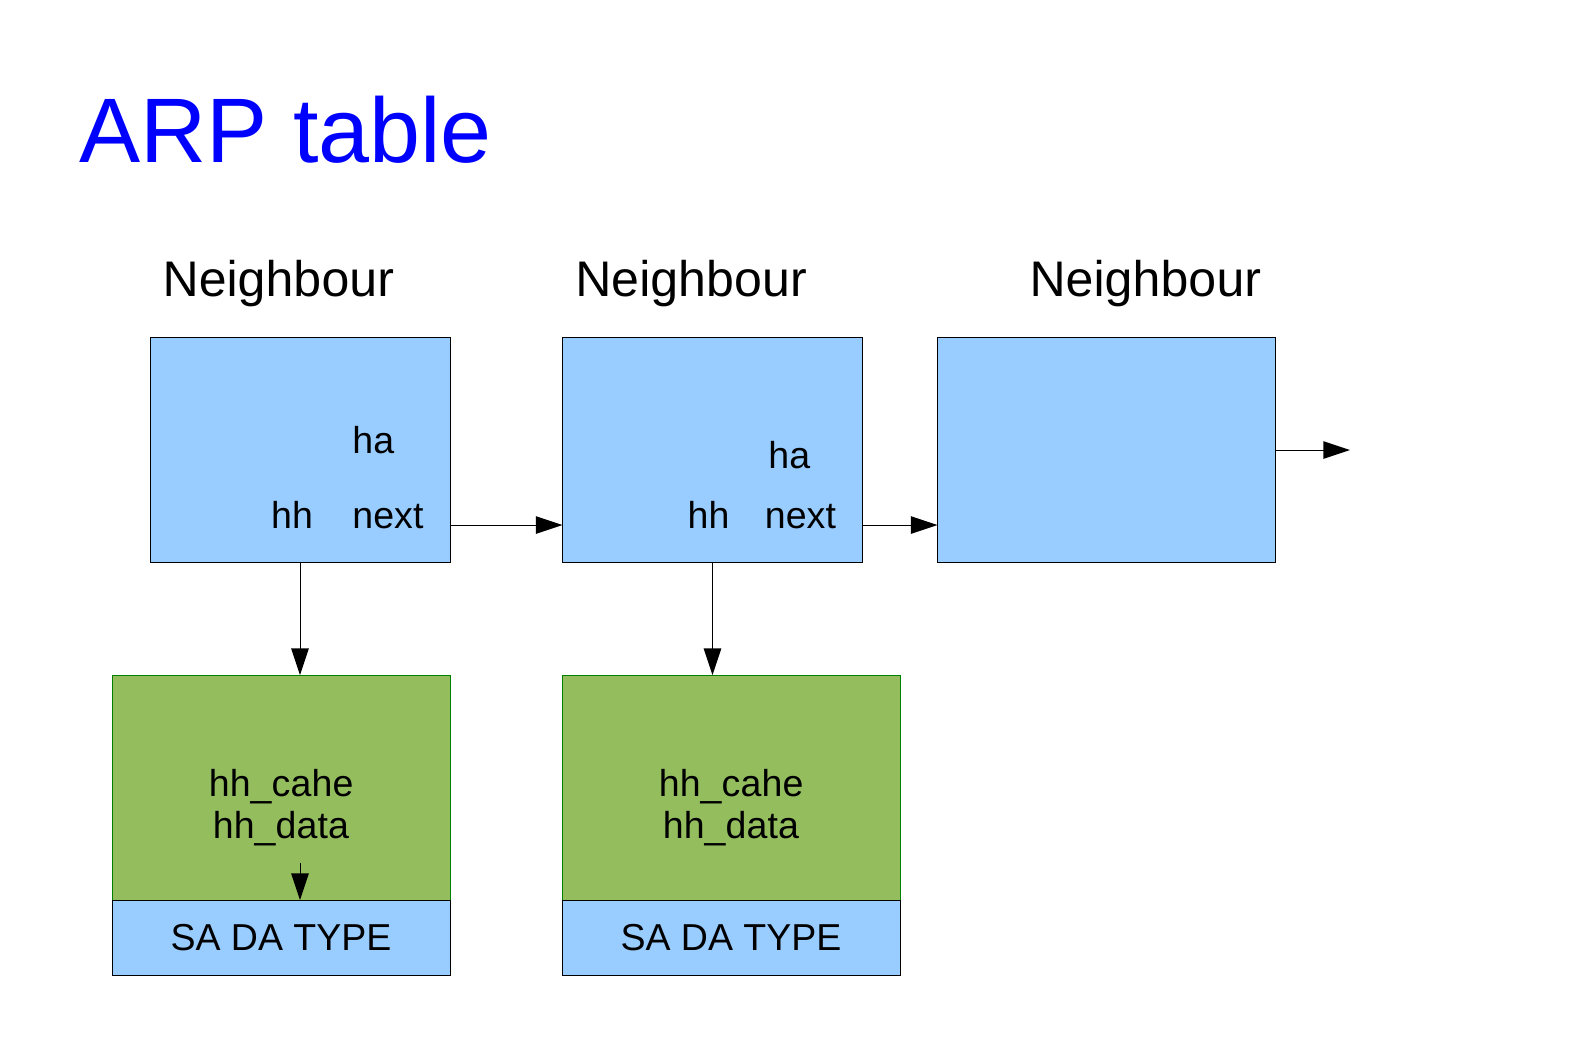

# ARP table
 Neighbour Neighbour Neighbour
ha
ha
 hh
next
 hh
next
hh_cahe
hh_data
hh_cahe
hh_data
hh_cache
SA DA TYPE
SA DA TYPE